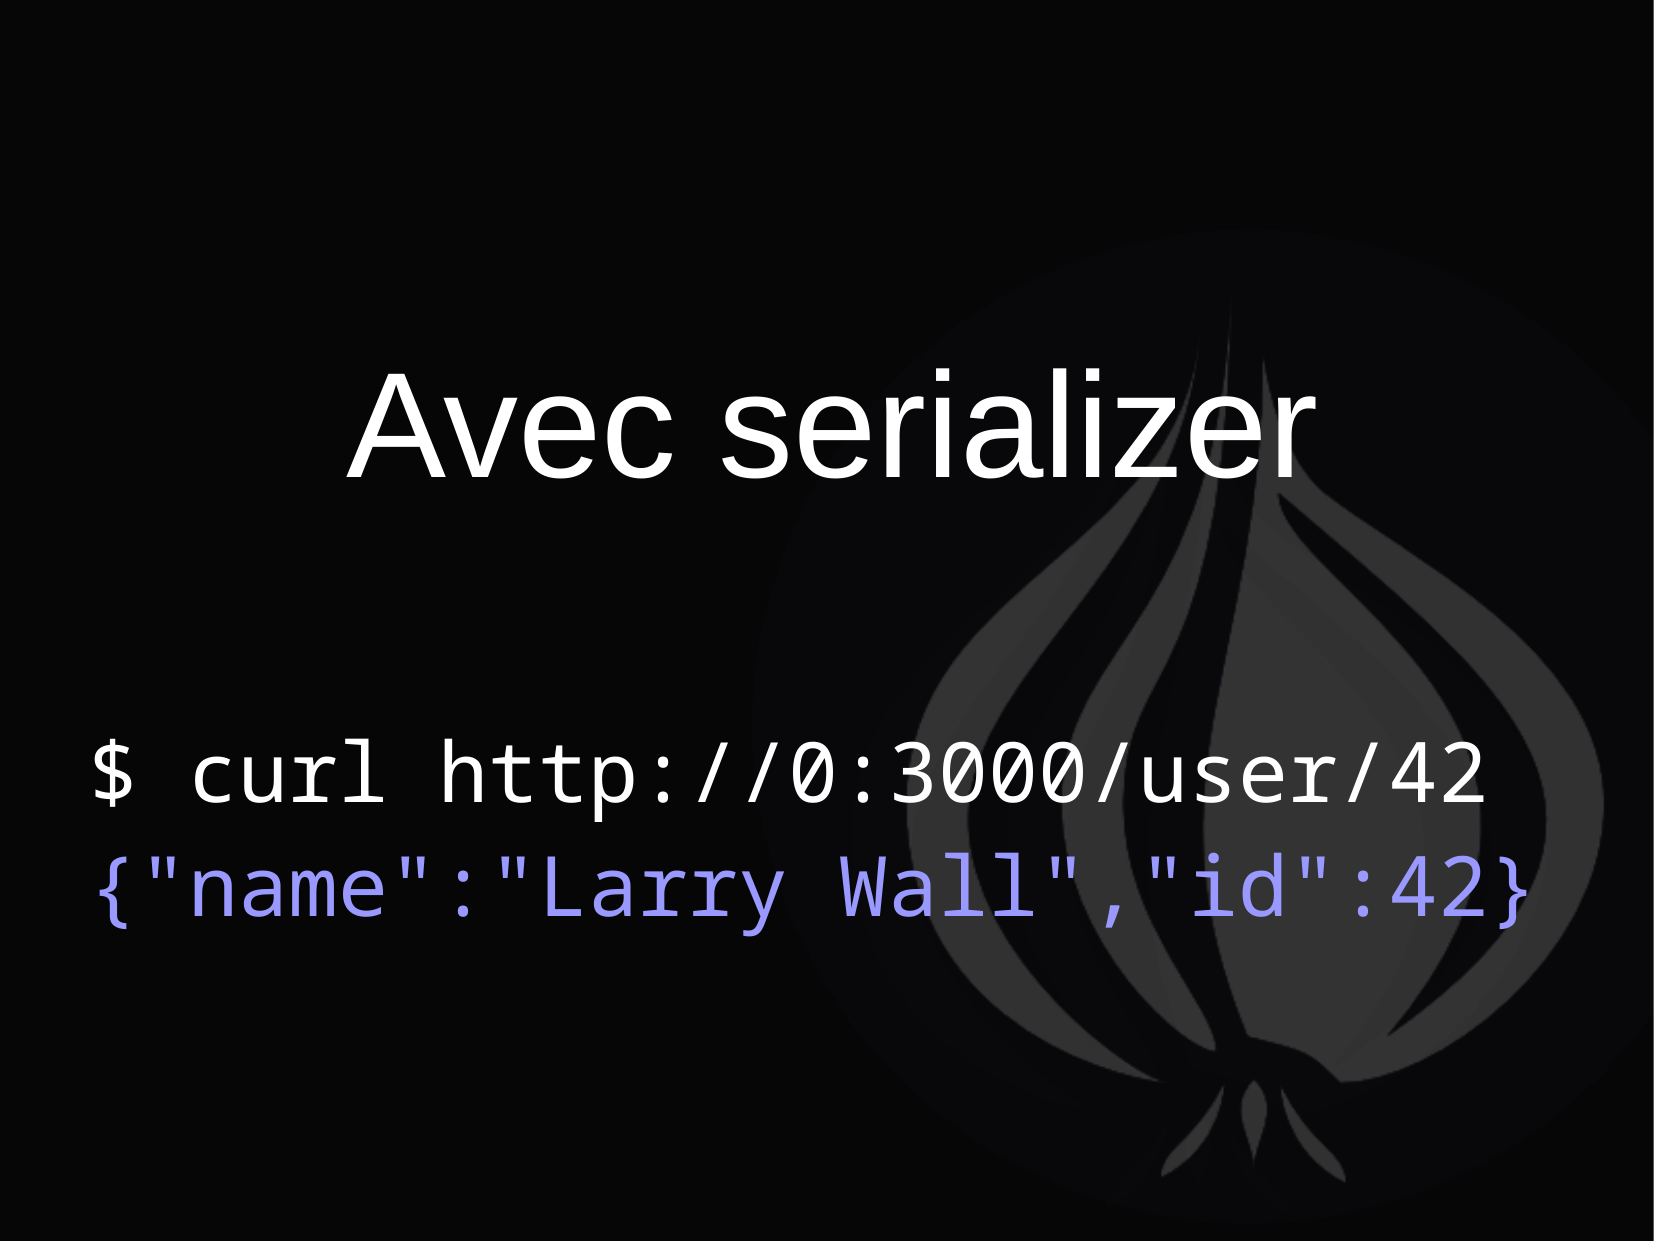

# Avec serializer
$ curl http://0:3000/user/42
{"name":"Larry Wall","id":42}